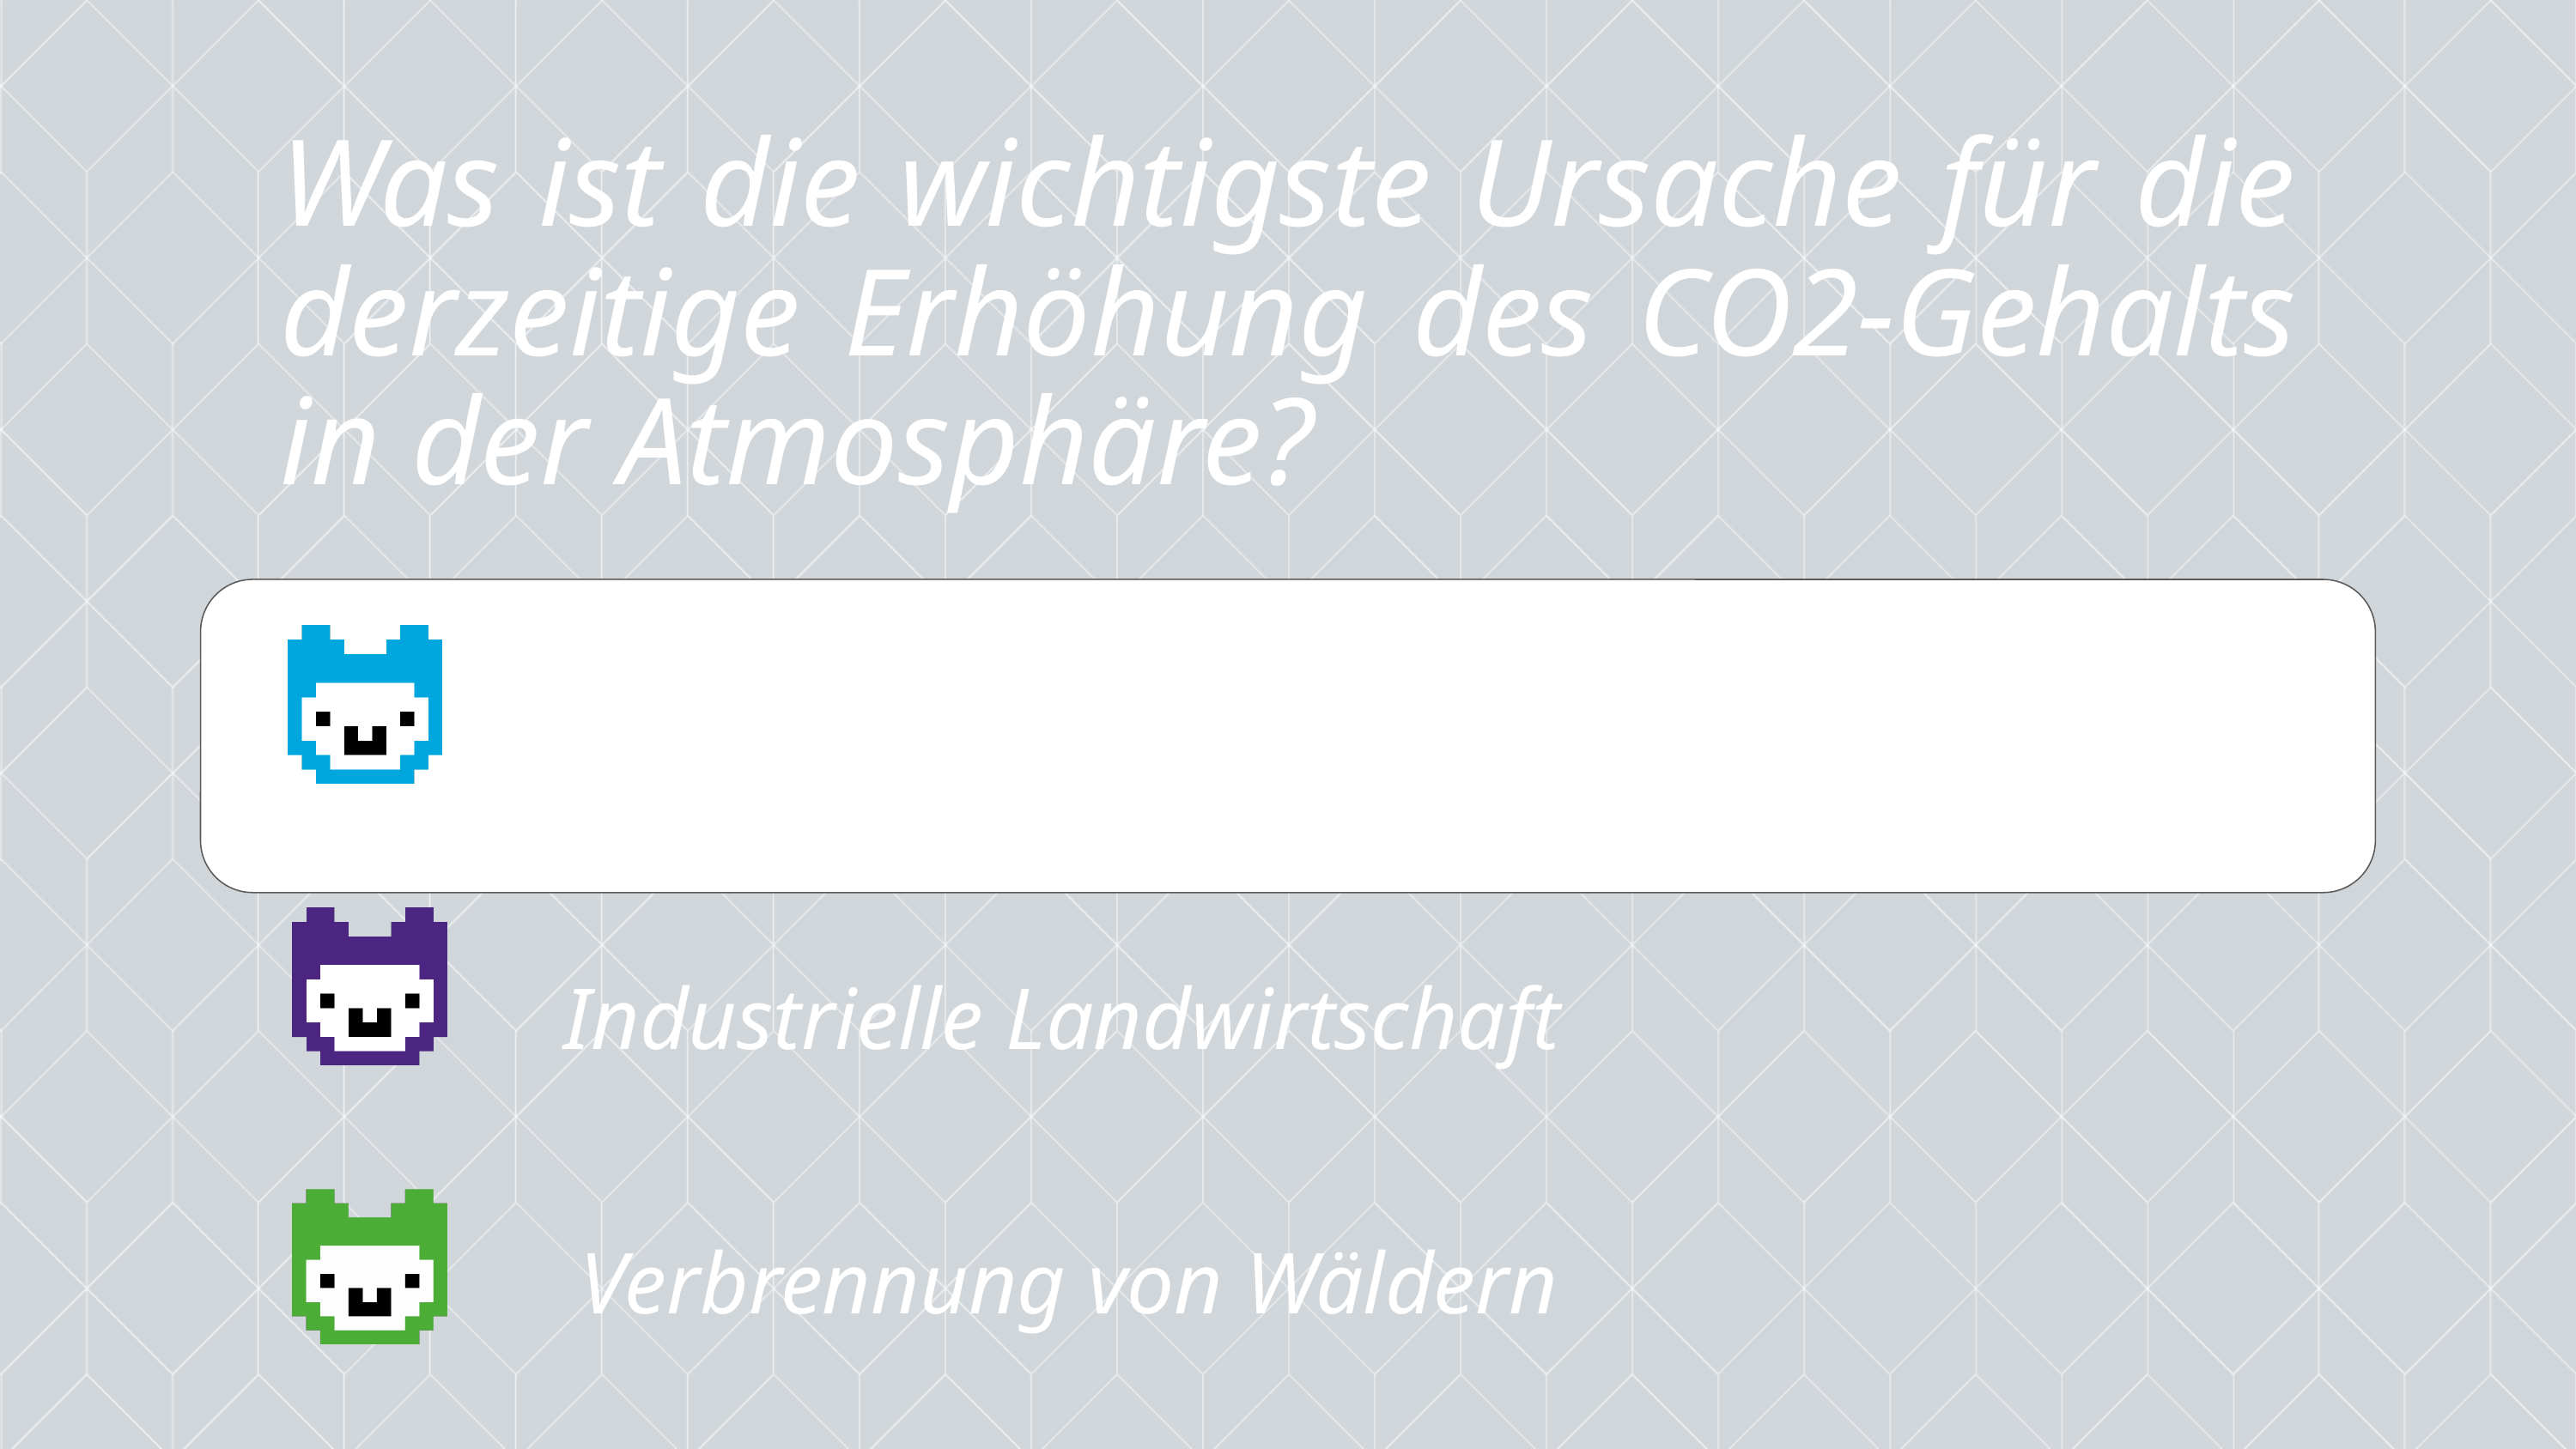

Was ist die wichtigste Ursache für die derzeitige Erhöhung des CO2-Gehalts in der Atmosphäre?
Verbrennung fossiler Brennstoffe (Erdöl, Erdgas, Kohle)
Industrielle Landwirtschaft
Verbrennung von Wäldern